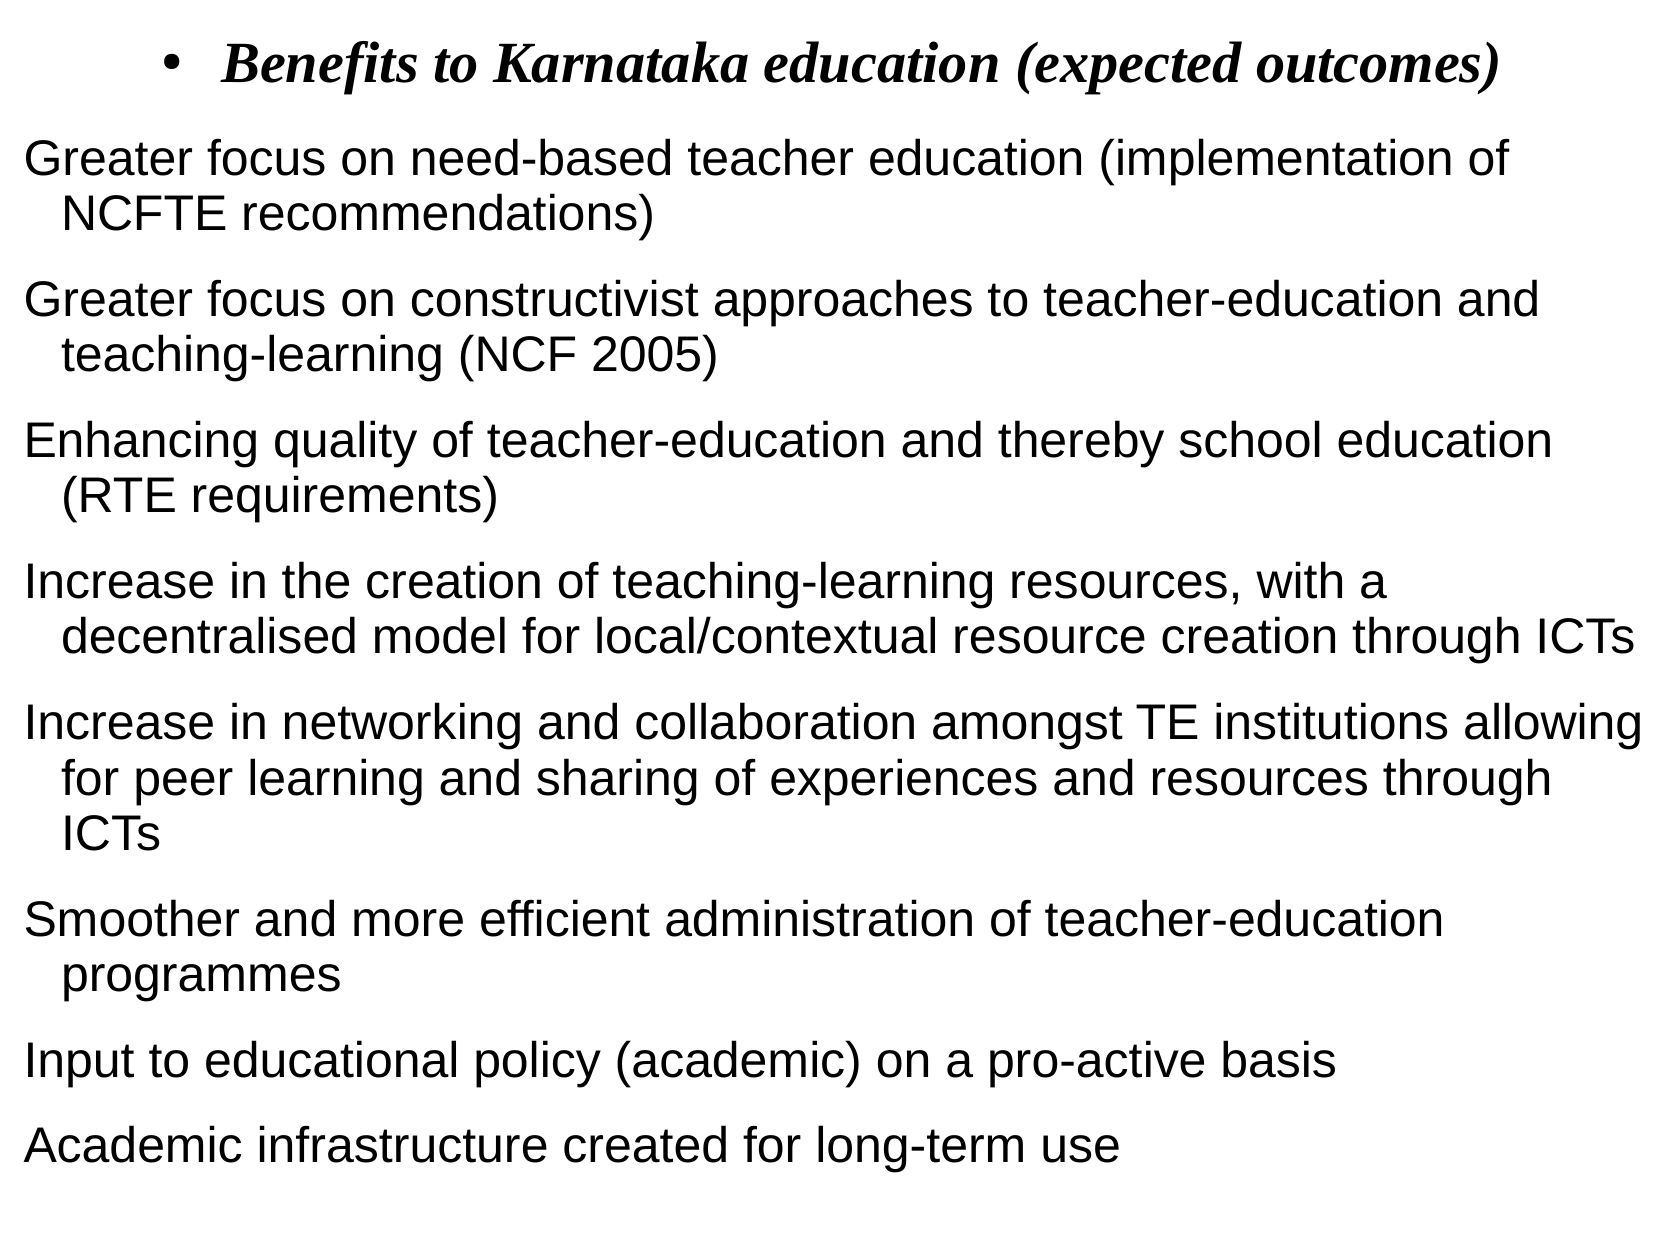

# Benefits to Karnataka education (expected outcomes)
Greater focus on need-based teacher education (implementation of NCFTE recommendations)
Greater focus on constructivist approaches to teacher-education and teaching-learning (NCF 2005)
Enhancing quality of teacher-education and thereby school education (RTE requirements)
Increase in the creation of teaching-learning resources, with a decentralised model for local/contextual resource creation through ICTs
Increase in networking and collaboration amongst TE institutions allowing for peer learning and sharing of experiences and resources through ICTs
Smoother and more efficient administration of teacher-education programmes
Input to educational policy (academic) on a pro-active basis
Academic infrastructure created for long-term use